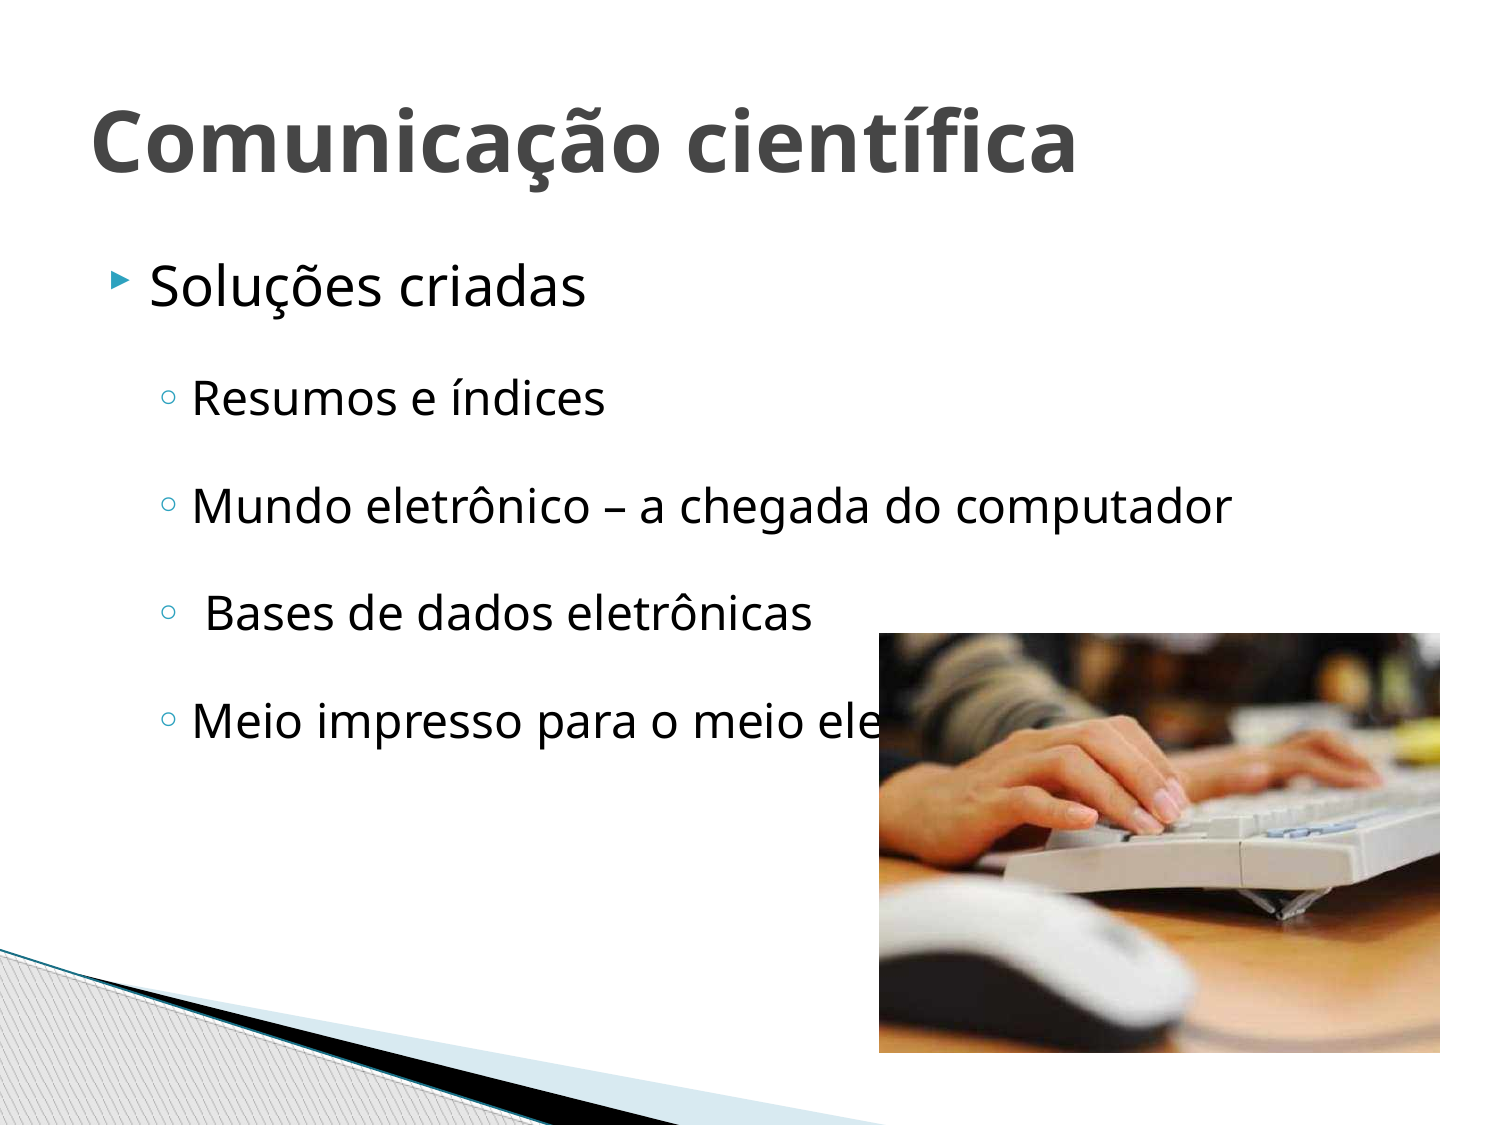

Comunicação científica
# Soluções criadas
Resumos e índices
Mundo eletrônico – a chegada do computador
 Bases de dados eletrônicas
Meio impresso para o meio eletrônico